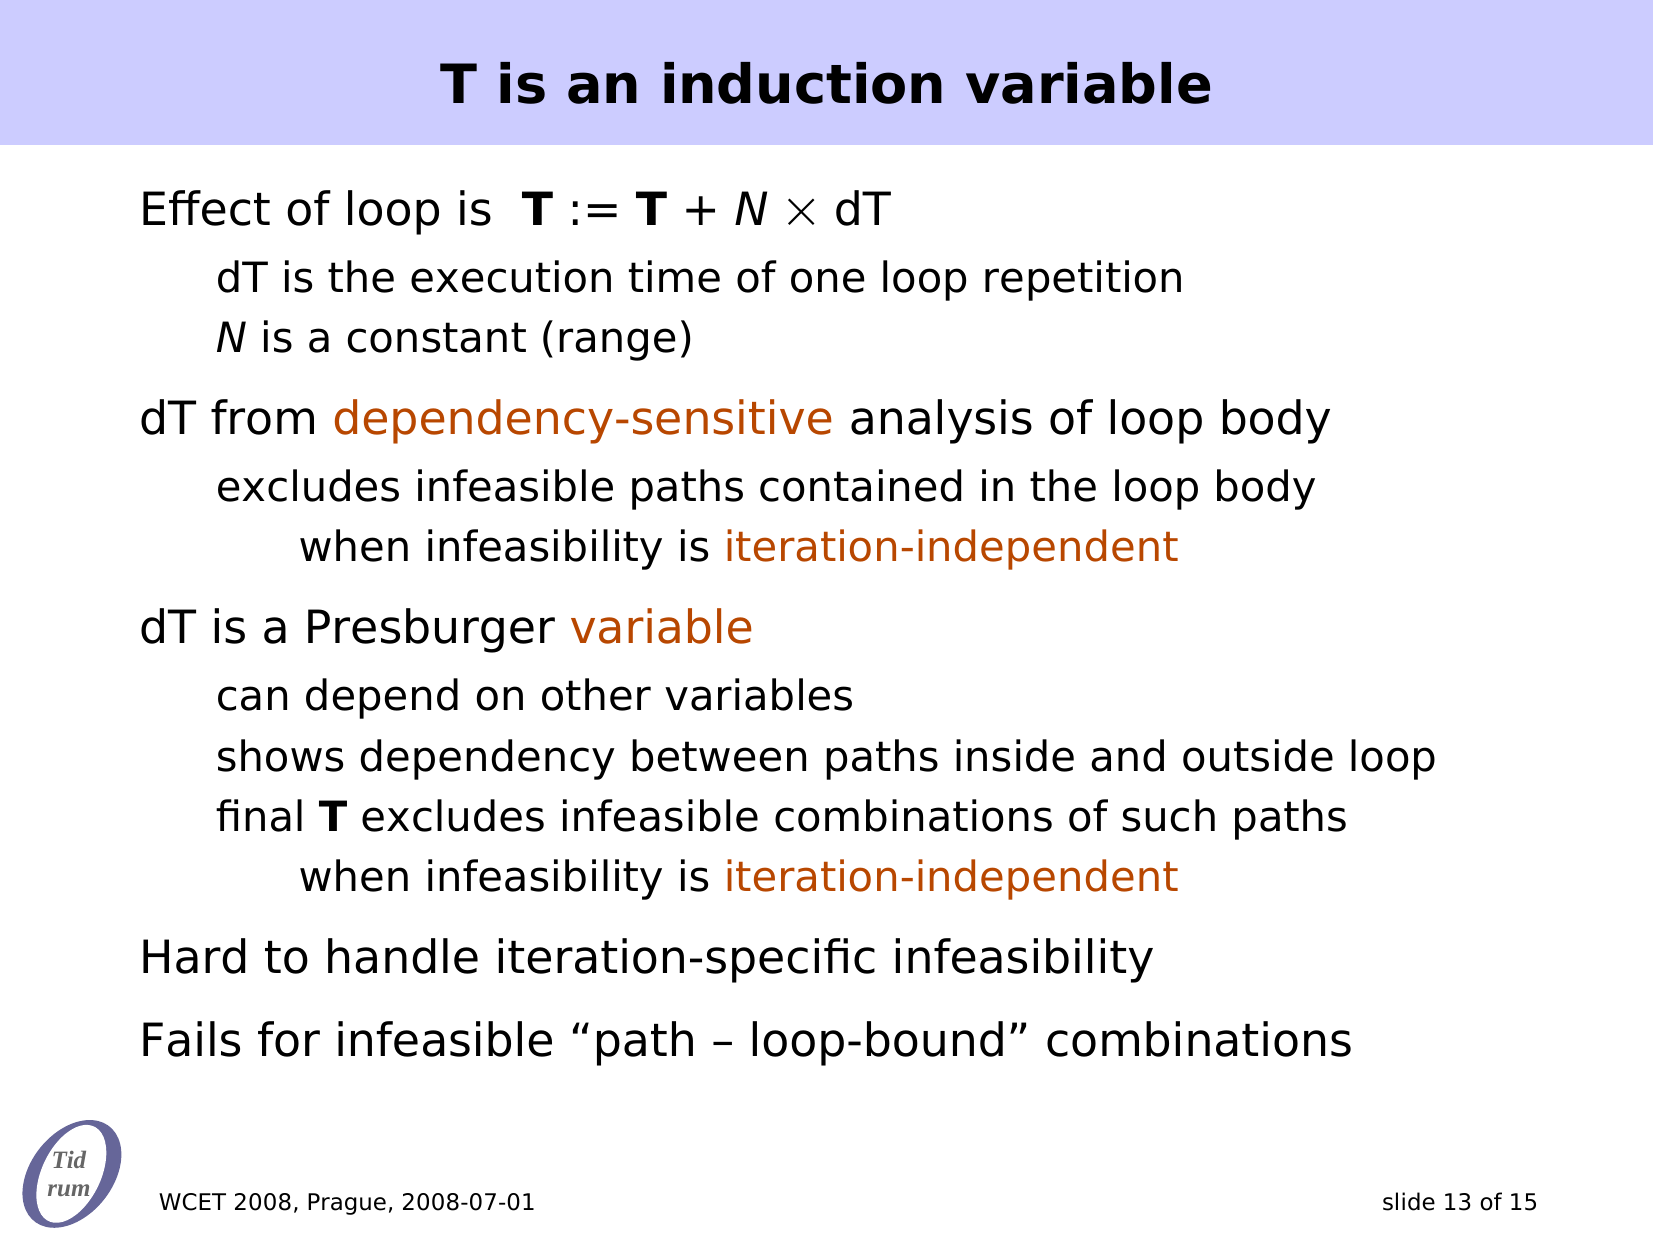

# T is an induction variable
Effect of loop is T := T + N  dT
dT is the execution time of one loop repetition
N is a constant (range)
dT from dependency-sensitive analysis of loop body
excludes infeasible paths contained in the loop body
when infeasibility is iteration-independent
dT is a Presburger variable
can depend on other variables
shows dependency between paths inside and outside loop
final T excludes infeasible combinations of such paths
when infeasibility is iteration-independent
Hard to handle iteration-specific infeasibility
Fails for infeasible “path – loop-bound” combinations